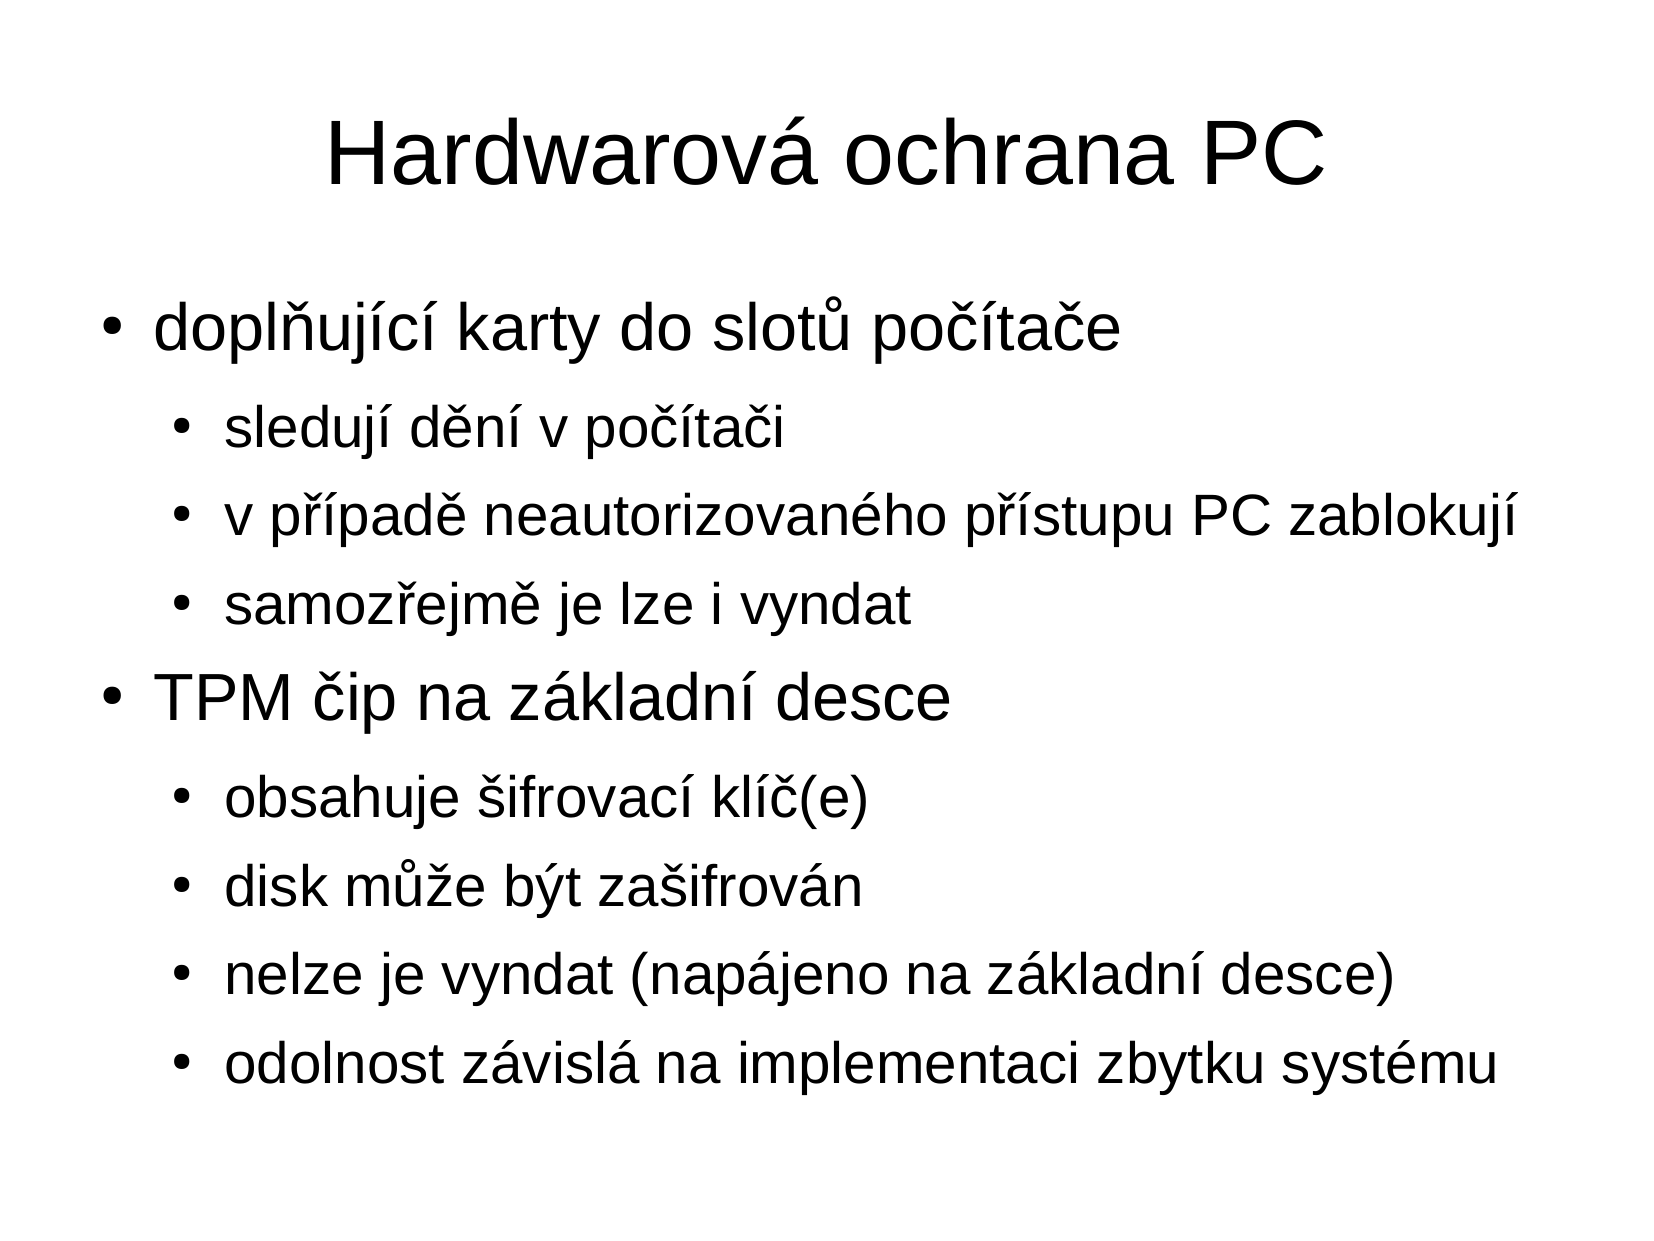

# Hardwarová ochrana PC
doplňující karty do slotů počítače
sledují dění v počítači
v případě neautorizovaného přístupu PC zablokují
samozřejmě je lze i vyndat
TPM čip na základní desce
obsahuje šifrovací klíč(e)
disk může být zašifrován
nelze je vyndat (napájeno na základní desce)
odolnost závislá na implementaci zbytku systému